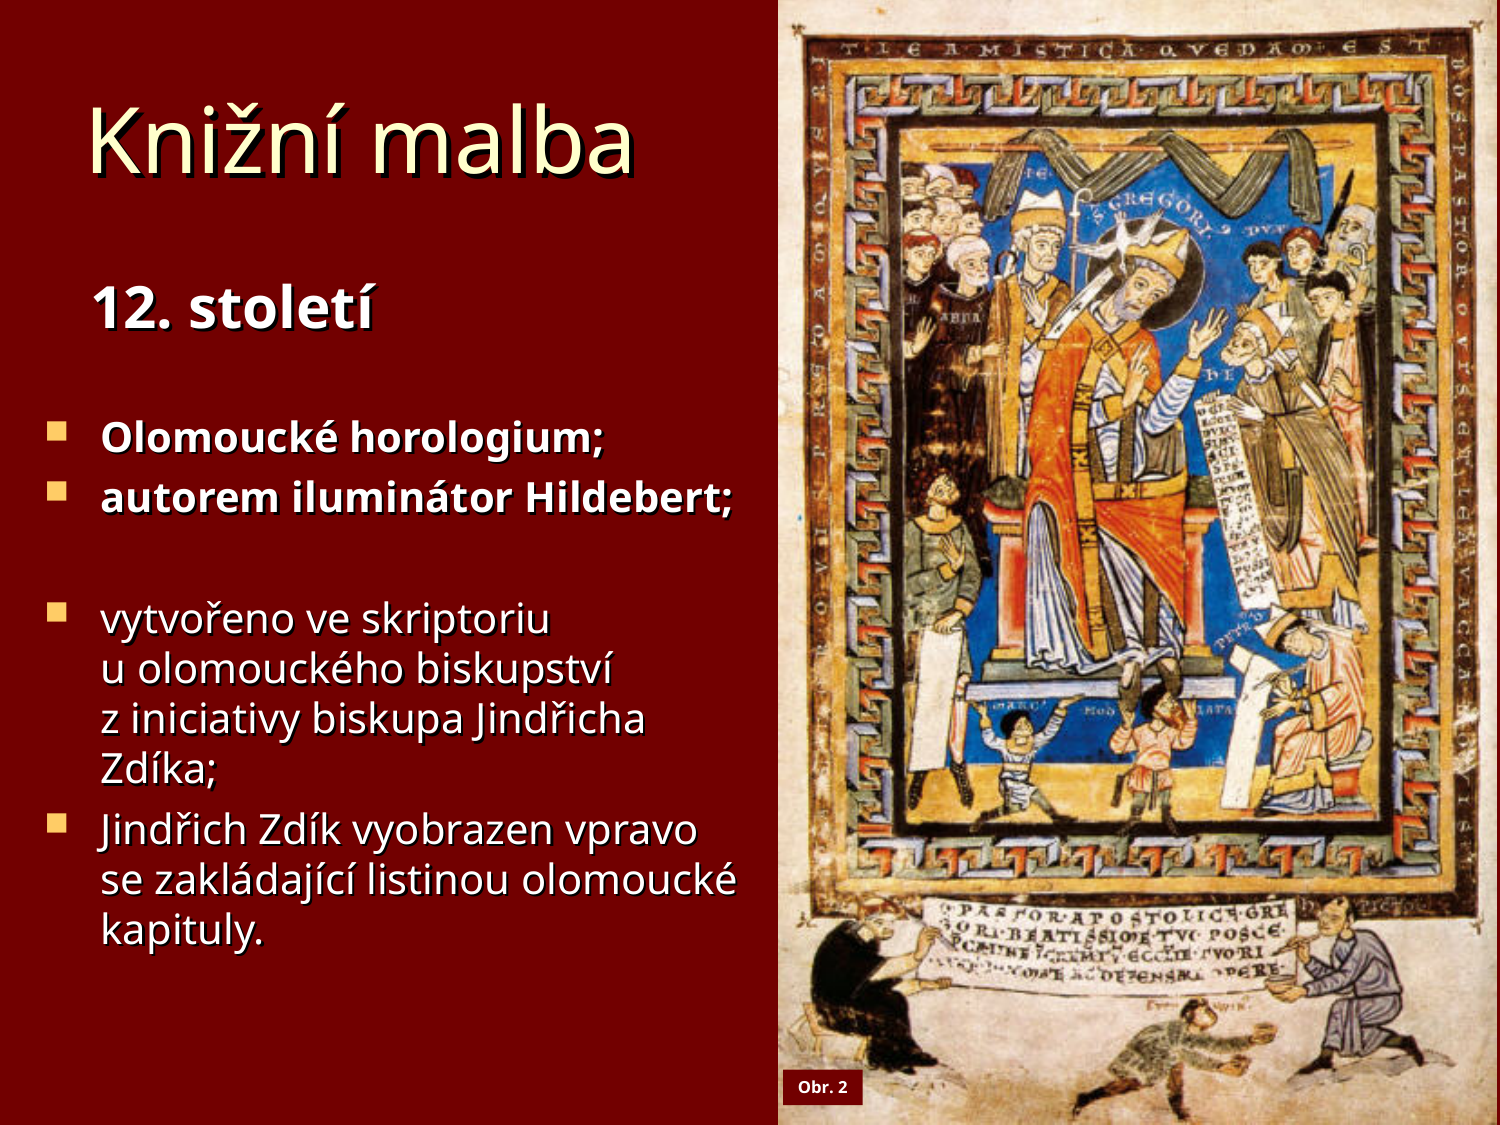

# Knižní malba
 12. století
Olomoucké horologium;
autorem iluminátor Hildebert;
vytvořeno ve skriptoriu u olomouckého biskupství z iniciativy biskupa Jindřicha Zdíka;
Jindřich Zdík vyobrazen vpravo se zakládající listinou olomoucké kapituly.
Obr. 2